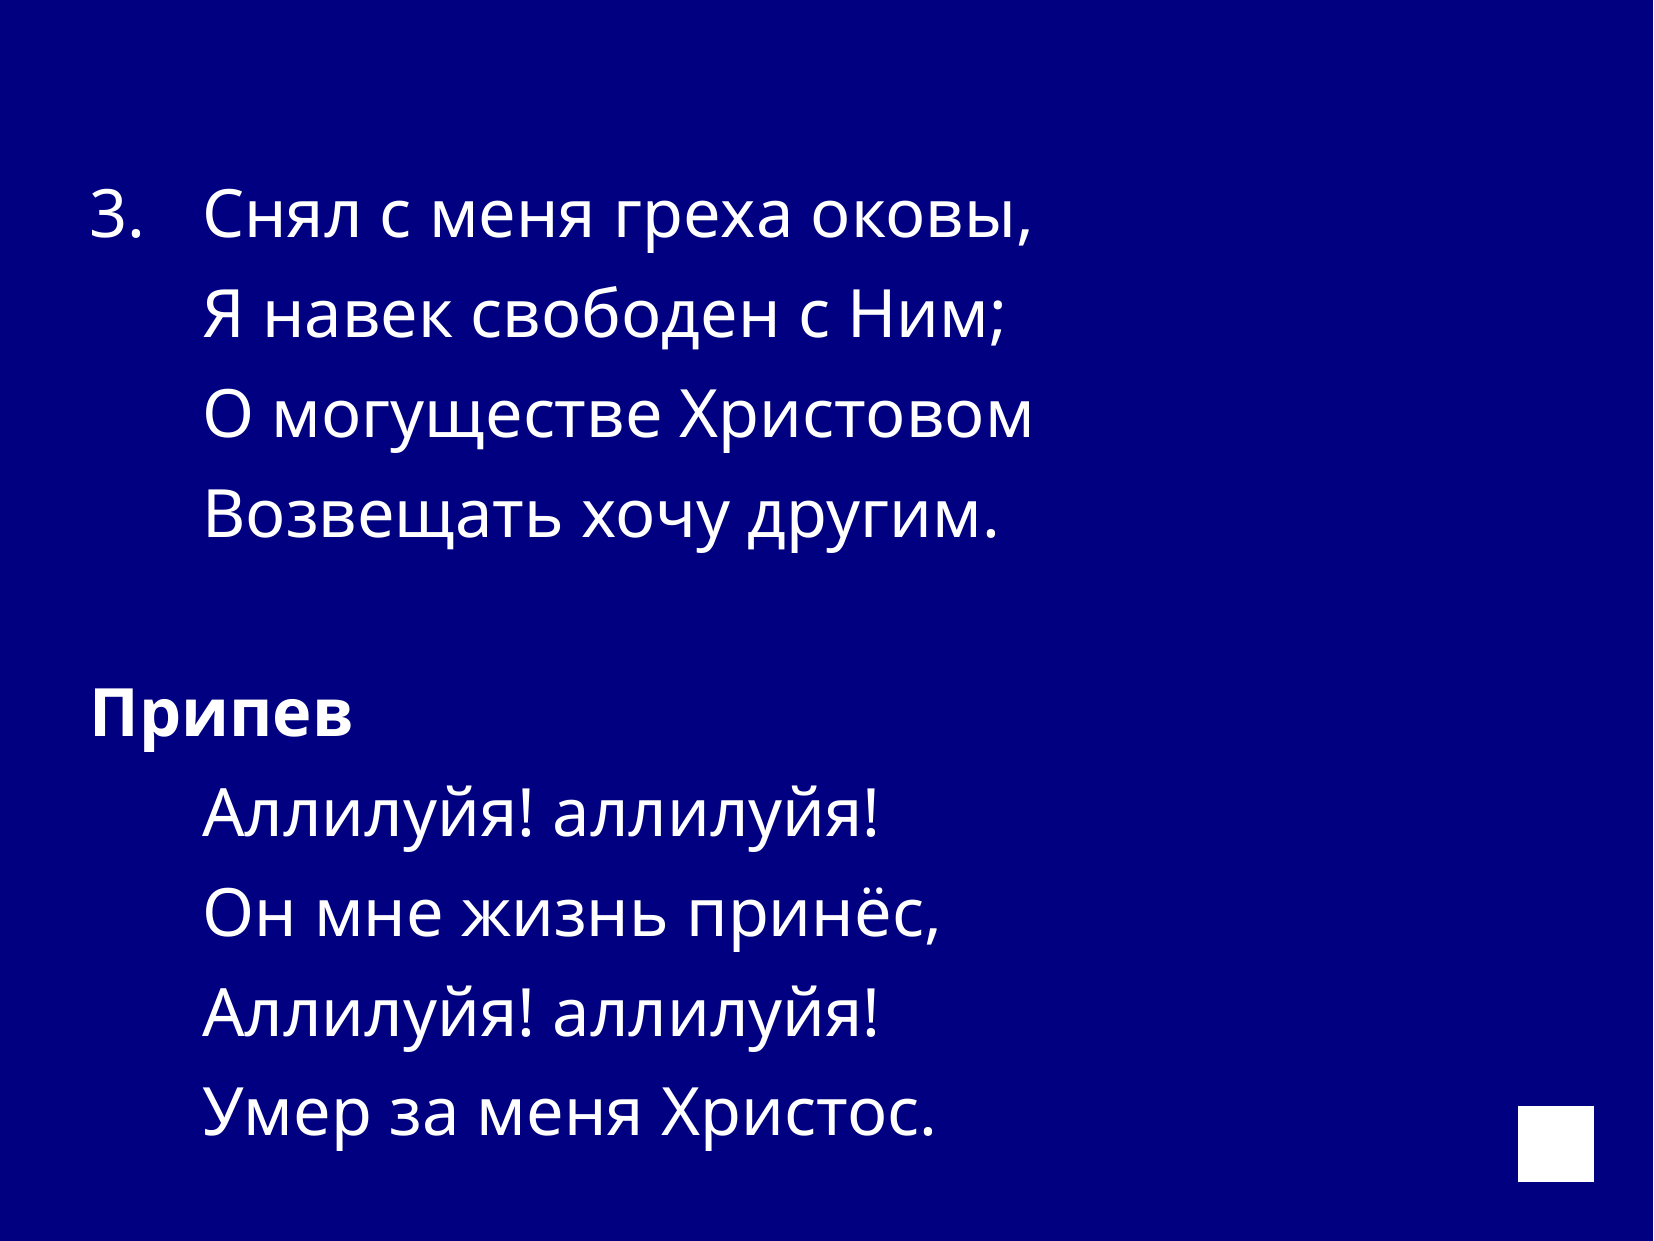

3.	Снял с меня греха оковы,
	Я навек свободен с Ним;
	О могуществе Христовом
	Возвещать хочу другим.
Припев
	Аллилуйя! аллилуйя!
	Он мне жизнь принёс,
	Аллилуйя! аллилуйя!
	Умер за меня Христос.